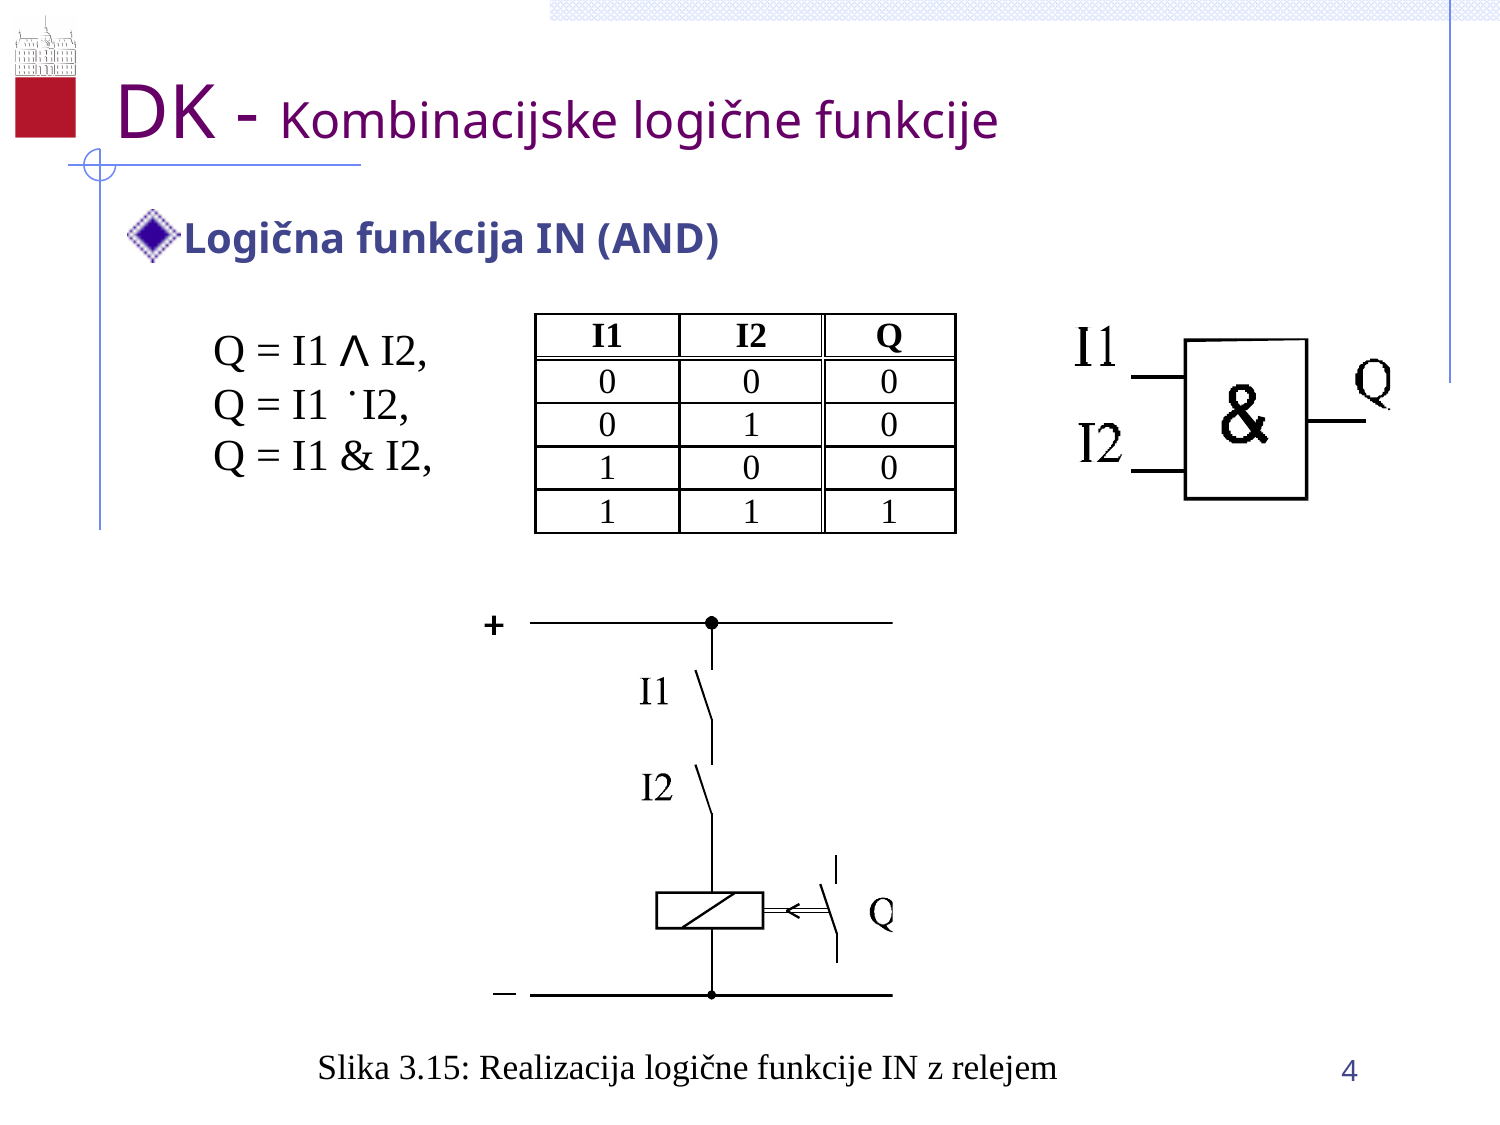

DK - Kombinacijske logične funkcije
# Logična funkcija IN (AND)